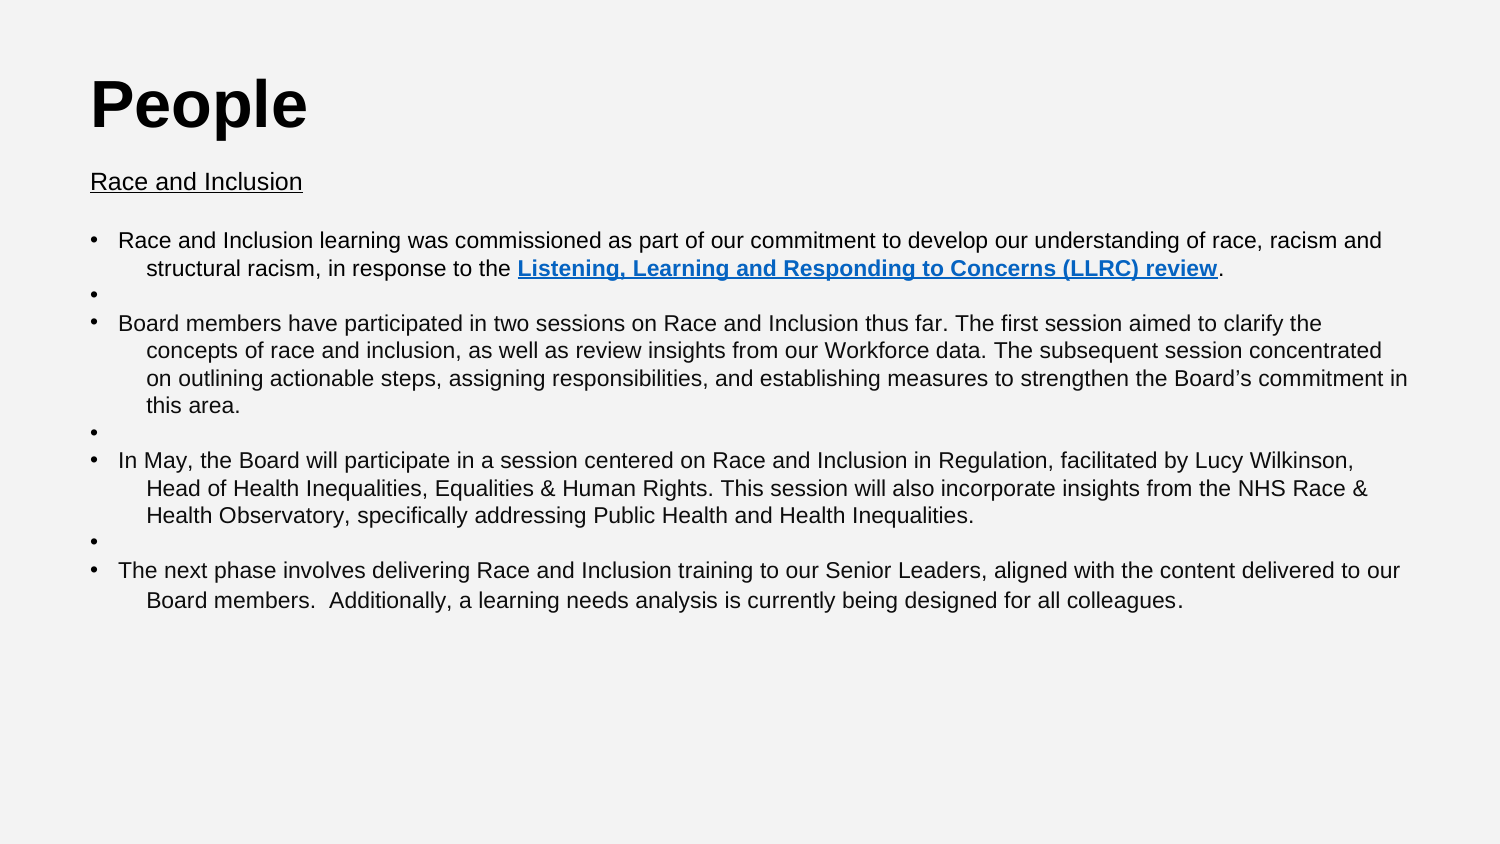

# People
Race and Inclusion
Race and Inclusion learning was commissioned as part of our commitment to develop our understanding of race, racism and structural racism, in response to the Listening, Learning and Responding to Concerns (LLRC) review.
Board members have participated in two sessions on Race and Inclusion thus far. The first session aimed to clarify the concepts of race and inclusion, as well as review insights from our Workforce data. The subsequent session concentrated on outlining actionable steps, assigning responsibilities, and establishing measures to strengthen the Board’s commitment in this area.
In May, the Board will participate in a session centered on Race and Inclusion in Regulation, facilitated by Lucy Wilkinson, Head of Health Inequalities, Equalities & Human Rights. This session will also incorporate insights from the NHS Race & Health Observatory, specifically addressing Public Health and Health Inequalities.
The next phase involves delivering Race and Inclusion training to our Senior Leaders, aligned with the content delivered to our Board members.  Additionally, a learning needs analysis is currently being designed for all colleagues.